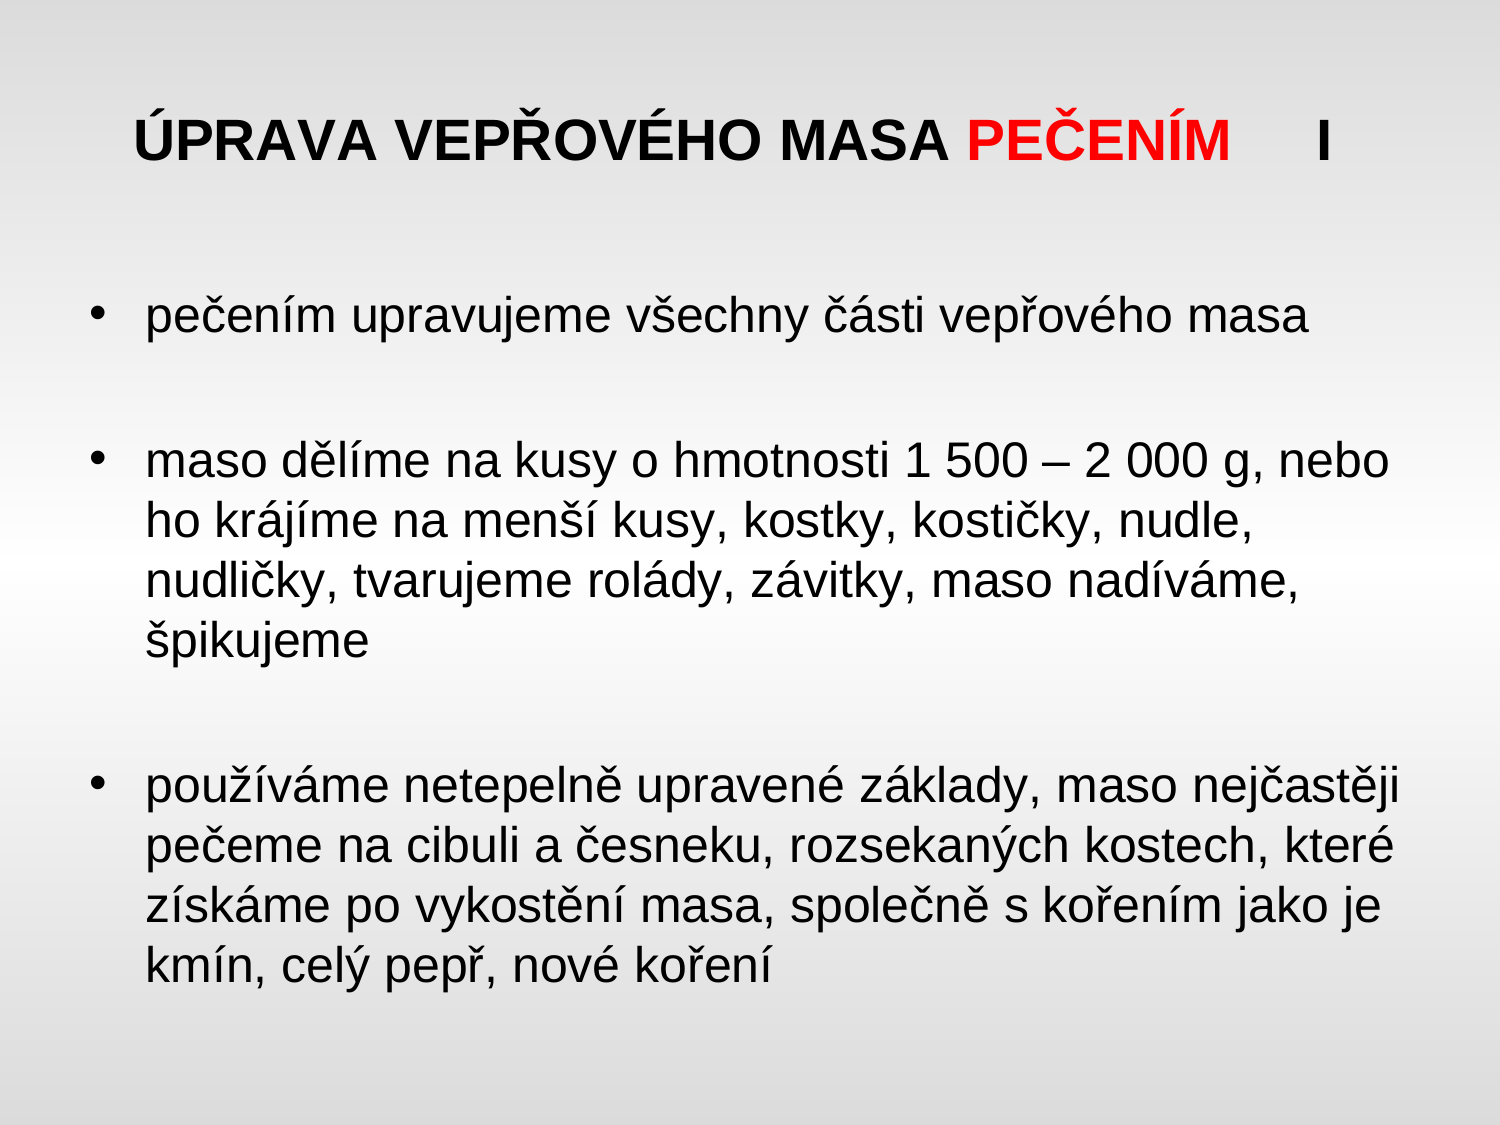

# ÚPRAVA VEPŘOVÉHO MASA PEČENÍM	I
pečením upravujeme všechny části vepřového masa
maso dělíme na kusy o hmotnosti 1 500 – 2 000 g, nebo ho krájíme na menší kusy, kostky, kostičky, nudle, nudličky, tvarujeme rolády, závitky, maso nadíváme, špikujeme
používáme netepelně upravené základy, maso nejčastěji pečeme na cibuli a česneku, rozsekaných kostech, které získáme po vykostění masa, společně s kořením jako je kmín, celý pepř, nové koření